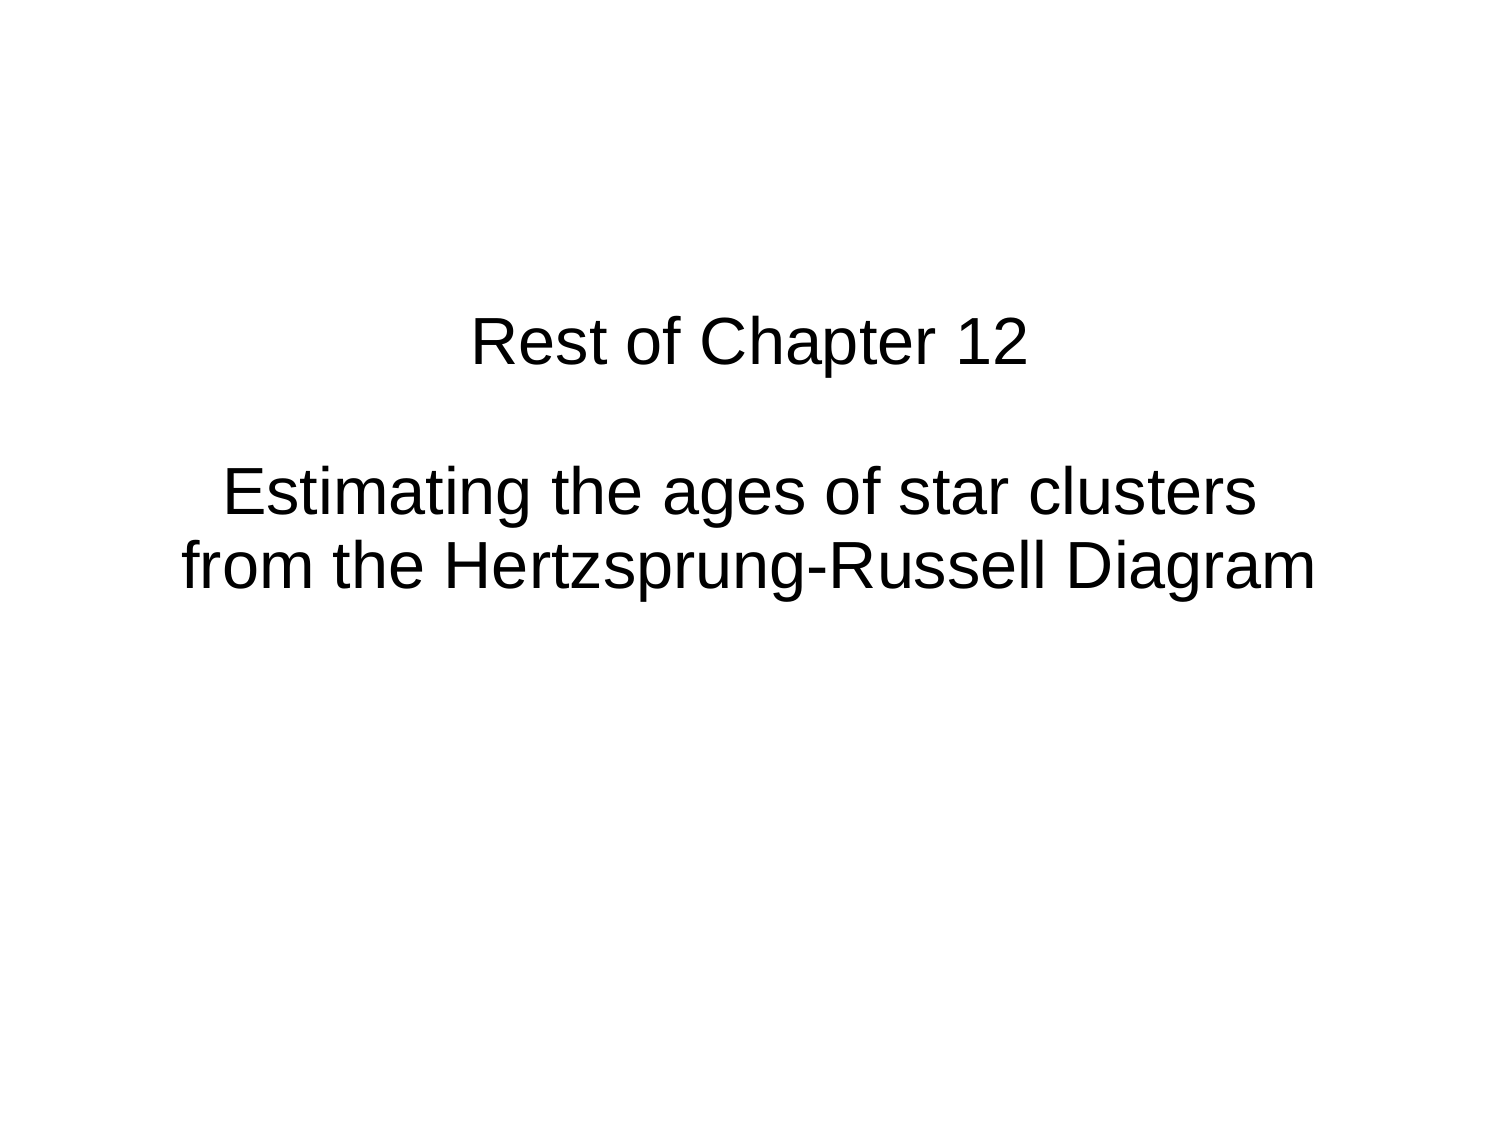

# Rest of Chapter 12
Estimating the ages of star clusters
from the Hertzsprung-Russell Diagram